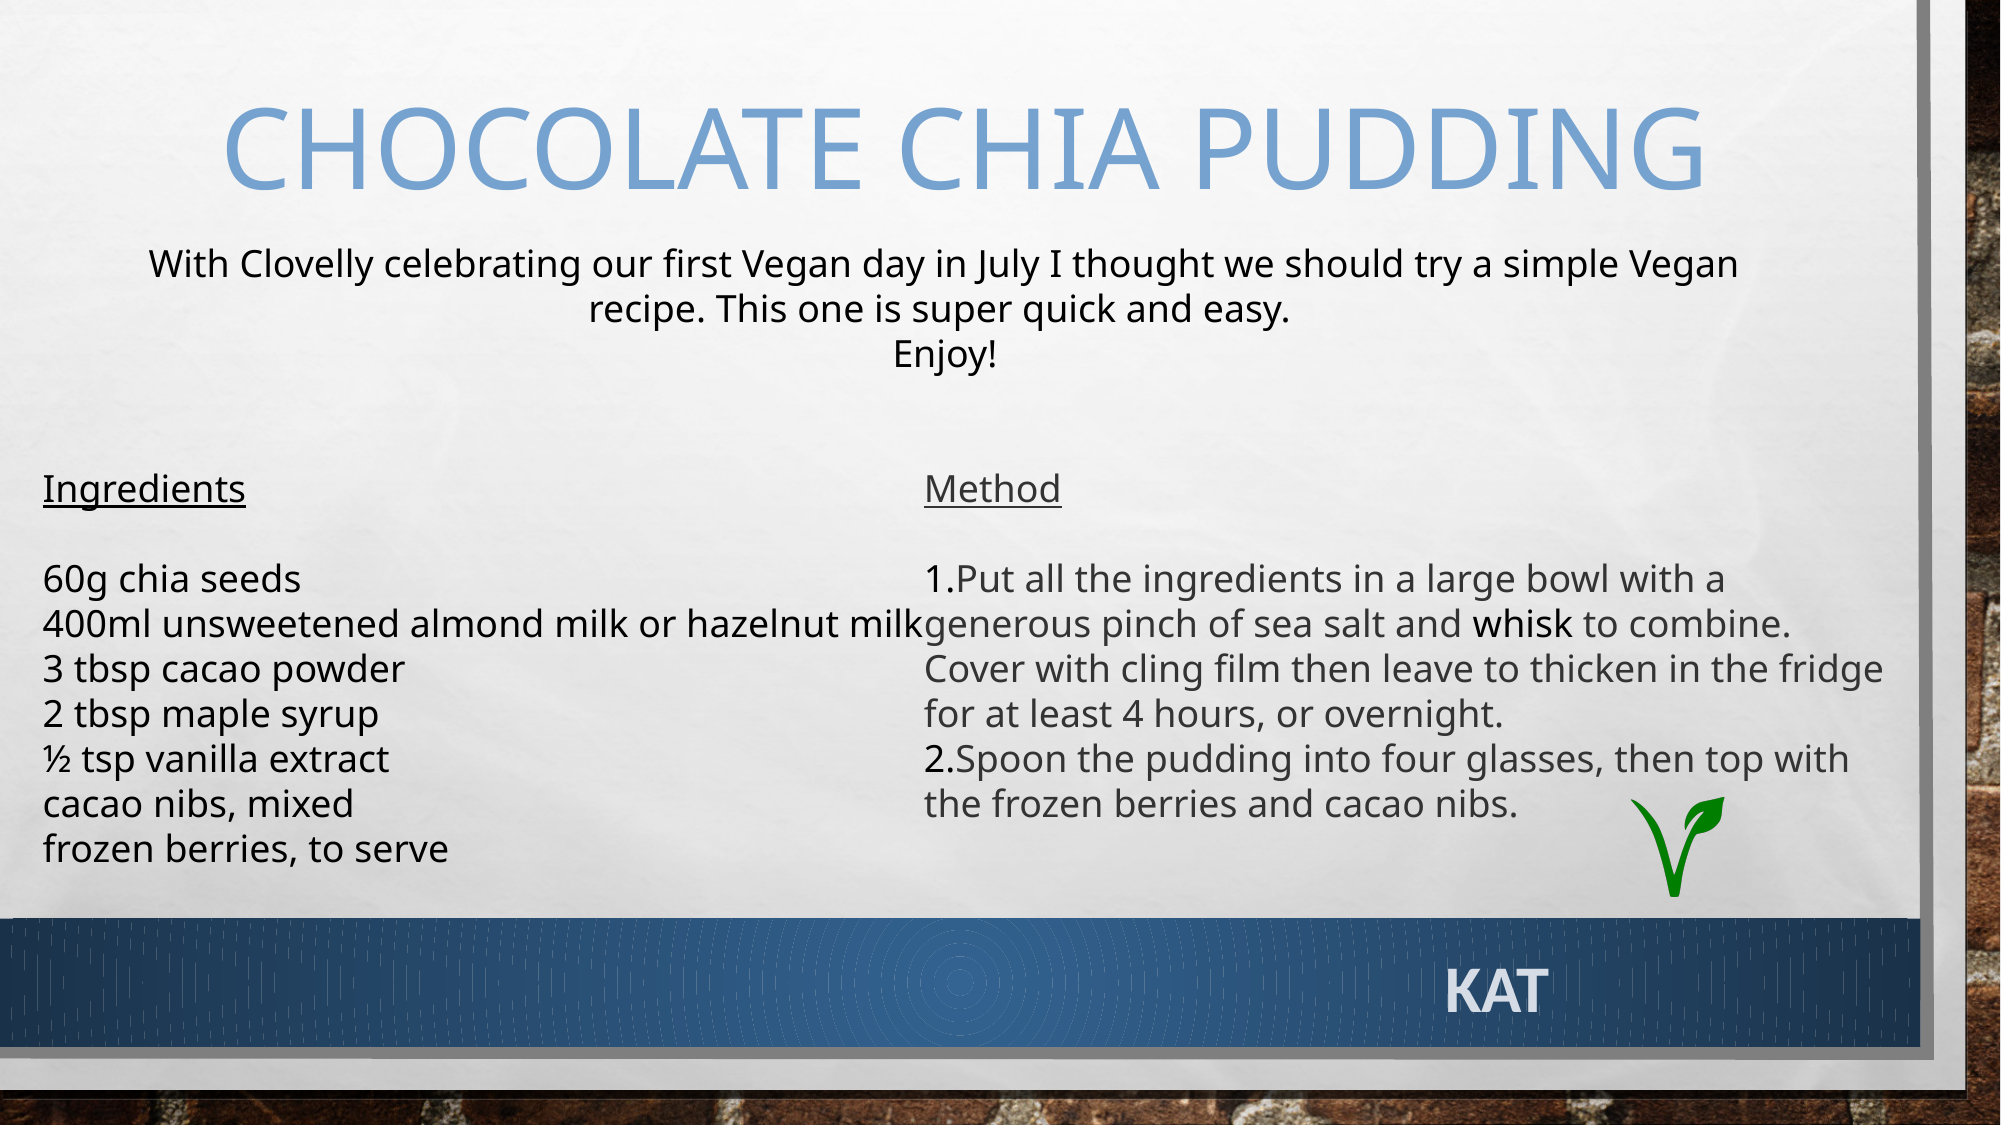

# Chocolate chia pudding
With Clovelly celebrating our first Vegan day in July I thought we should try a simple Vegan recipe. This one is super quick and easy.
Enjoy!
Ingredients
60g chia seeds
400ml unsweetened almond milk or hazelnut milk
3 tbsp cacao powder
2 tbsp maple syrup
½ tsp vanilla extract
cacao nibs, mixed
frozen berries, to serve
Method
Put all the ingredients in a large bowl with a generous pinch of sea salt and whisk to combine. Cover with cling film then leave to thicken in the fridge for at least 4 hours, or overnight.
Spoon the pudding into four glasses, then top with the frozen berries and cacao nibs.
KAT
This Photo by Unknown Author is licensed under CC BY-SA